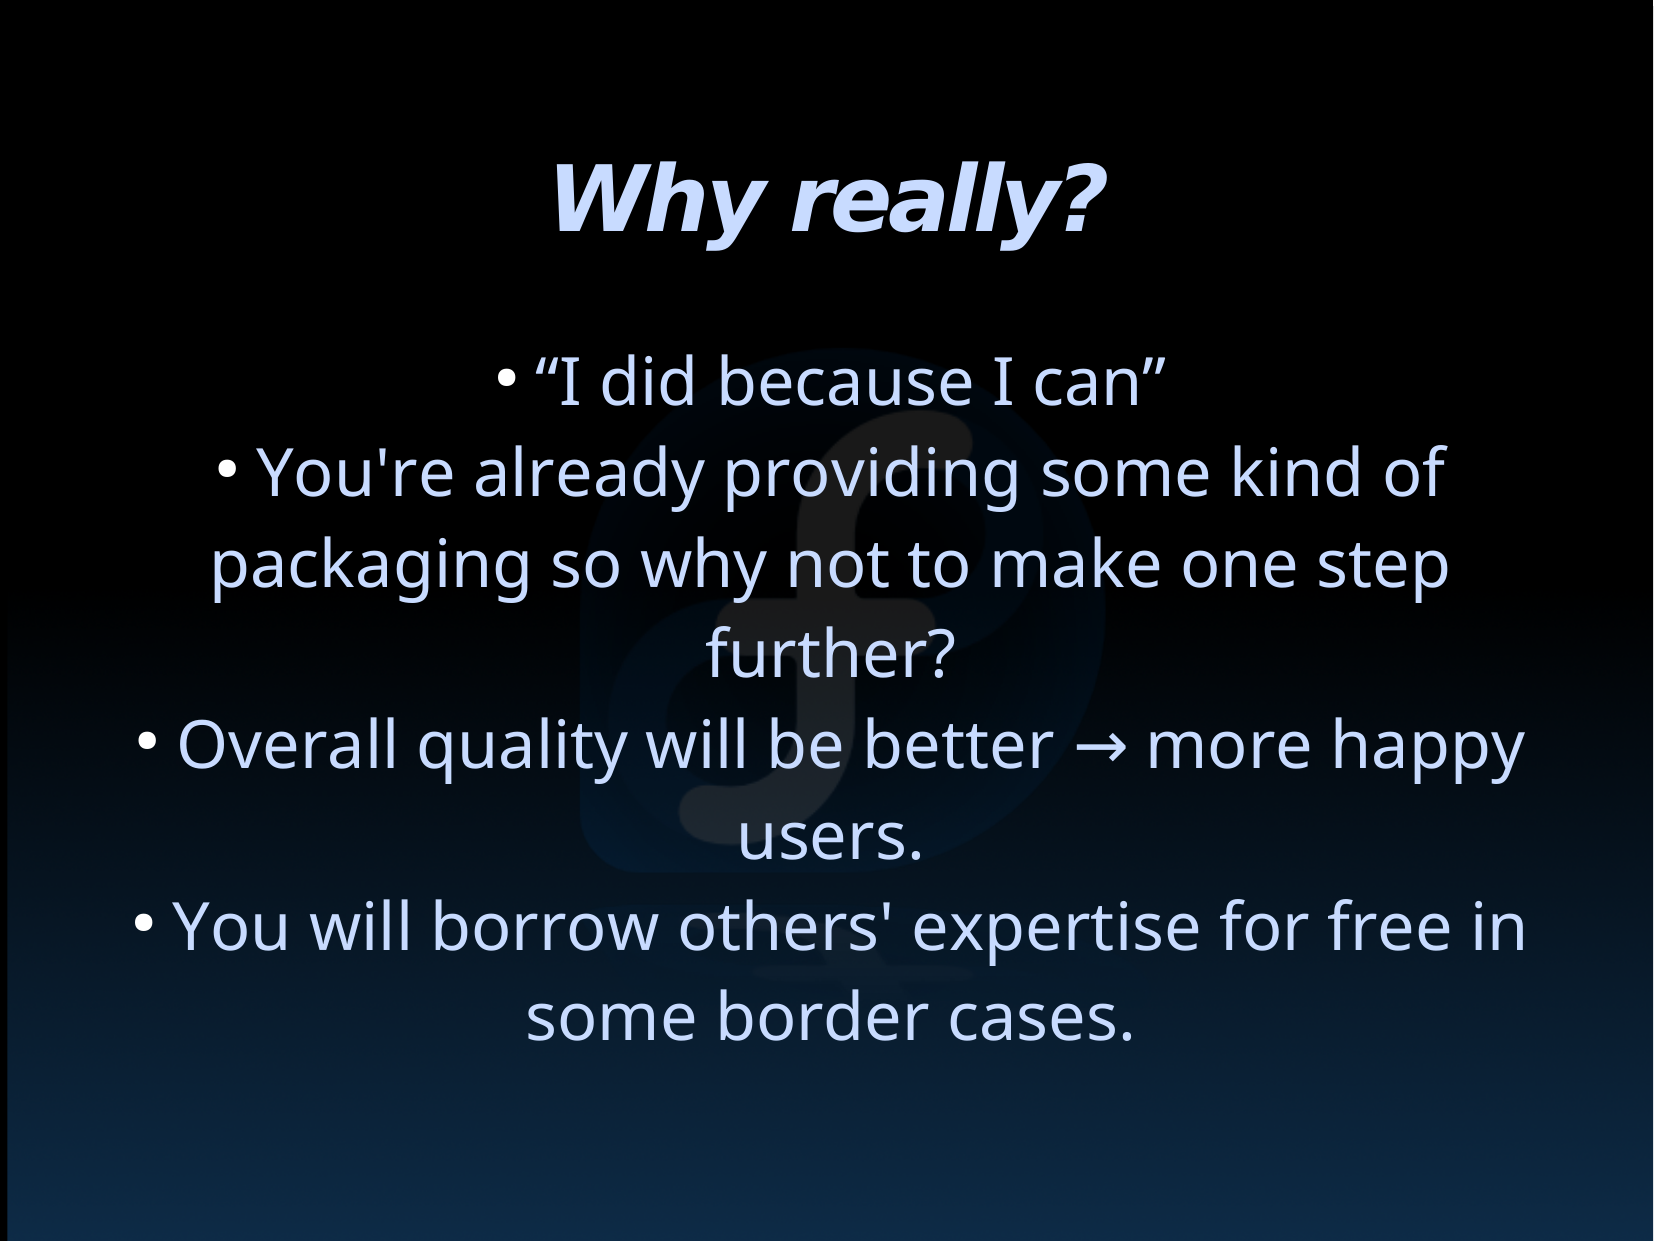

# Why really?
 “I did because I can”
 You're already providing some kind of packaging so why not to make one step further?
 Overall quality will be better → more happy users.
 You will borrow others' expertise for free in some border cases.